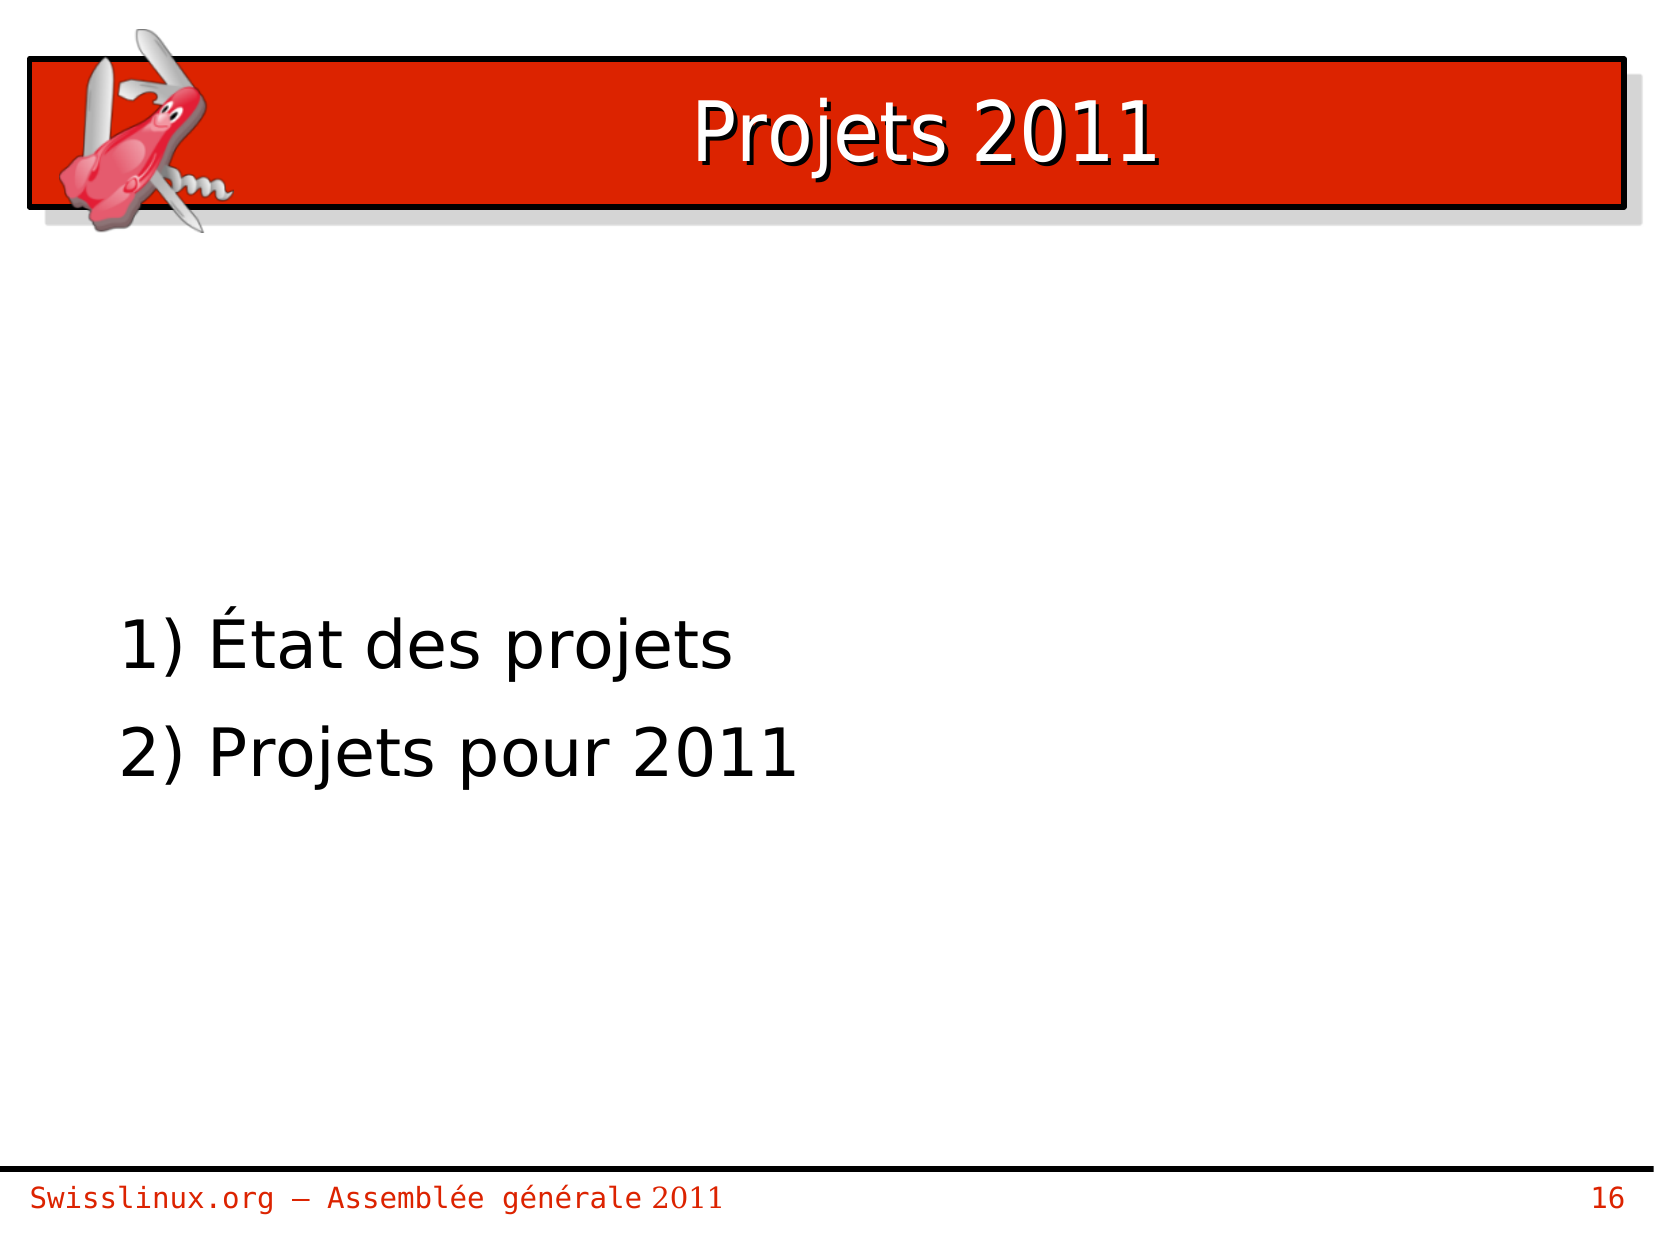

# Projets 2011
 État des projets
 Projets pour 2011
26 Janvier 2007
16